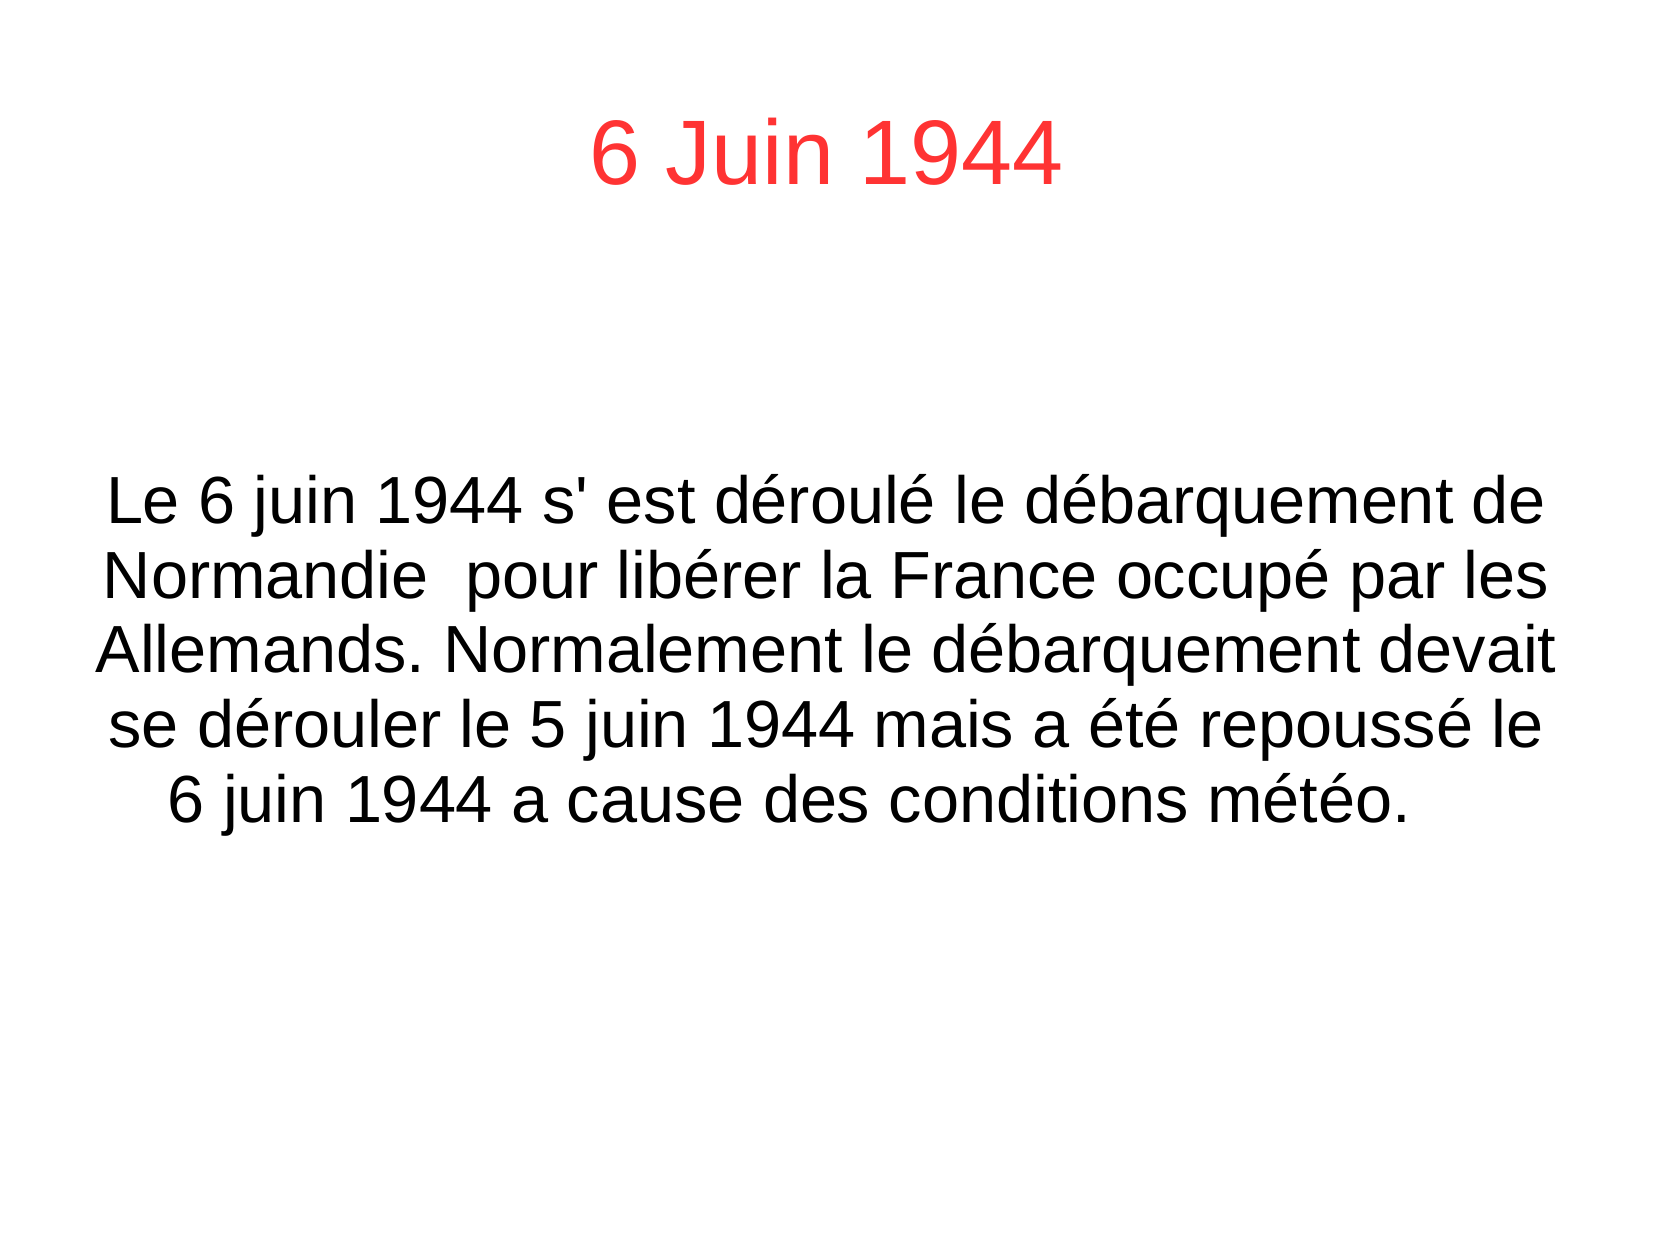

# 6 Juin 1944
Le 6 juin 1944 s' est déroulé le débarquement de Normandie pour libérer la France occupé par les Allemands. Normalement le débarquement devait se dérouler le 5 juin 1944 mais a été repoussé le 6 juin 1944 a cause des conditions météo.